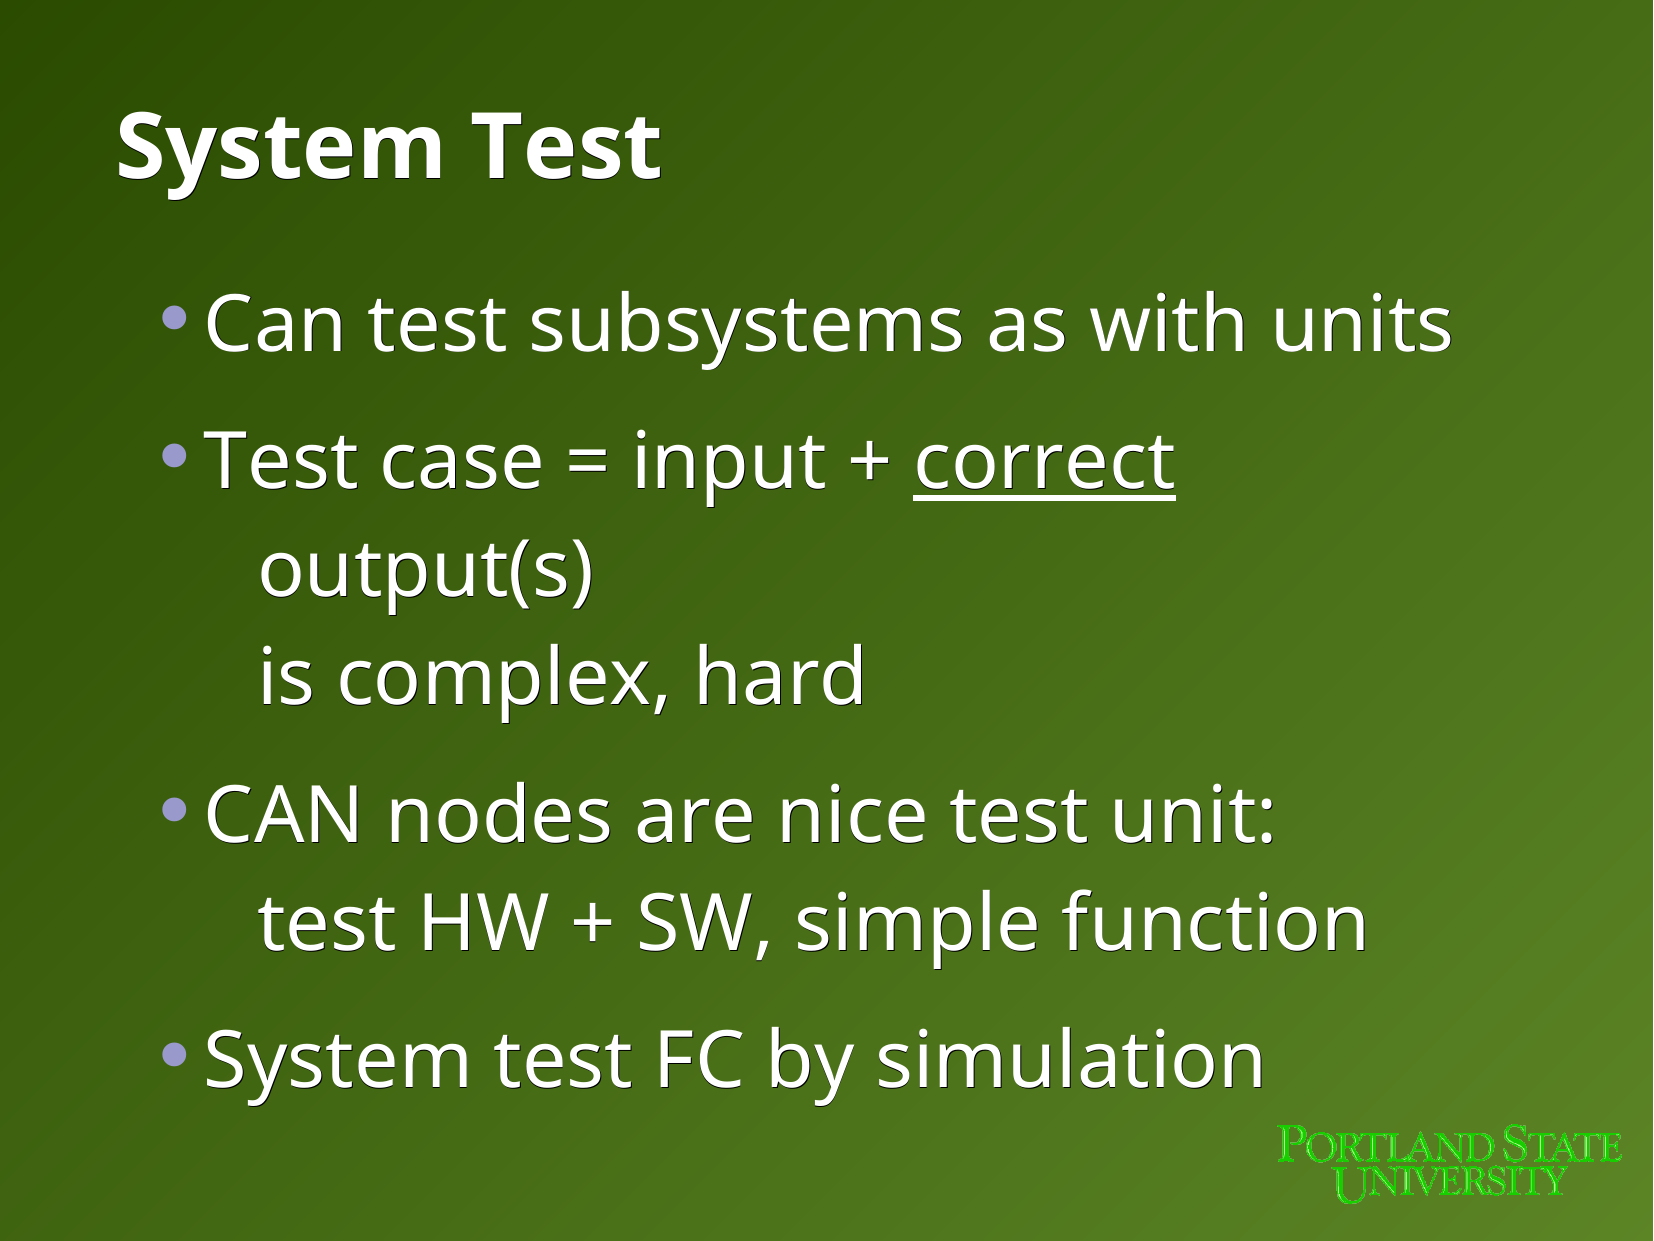

# System Test
Can test subsystems as with units
Test case = input + correct output(s)
is complex, hard
CAN nodes are nice test unit:
test HW + SW, simple function
System test FC by simulation